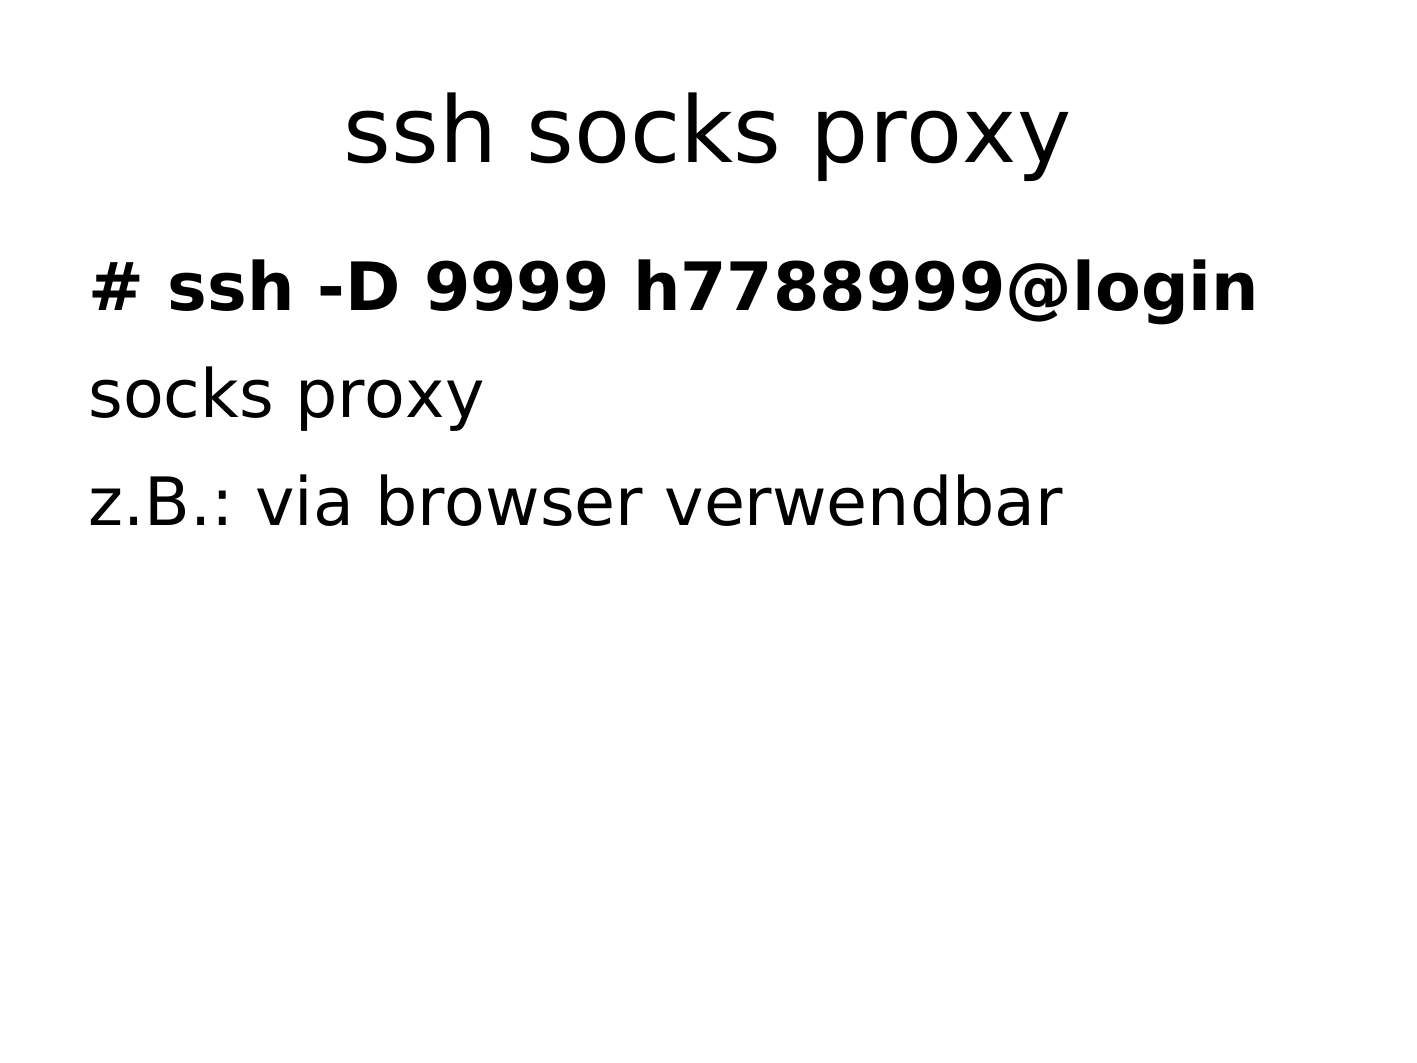

# ssh socks proxy
# ssh -D 9999 h7788999@login
socks proxy
z.B.: via browser verwendbar